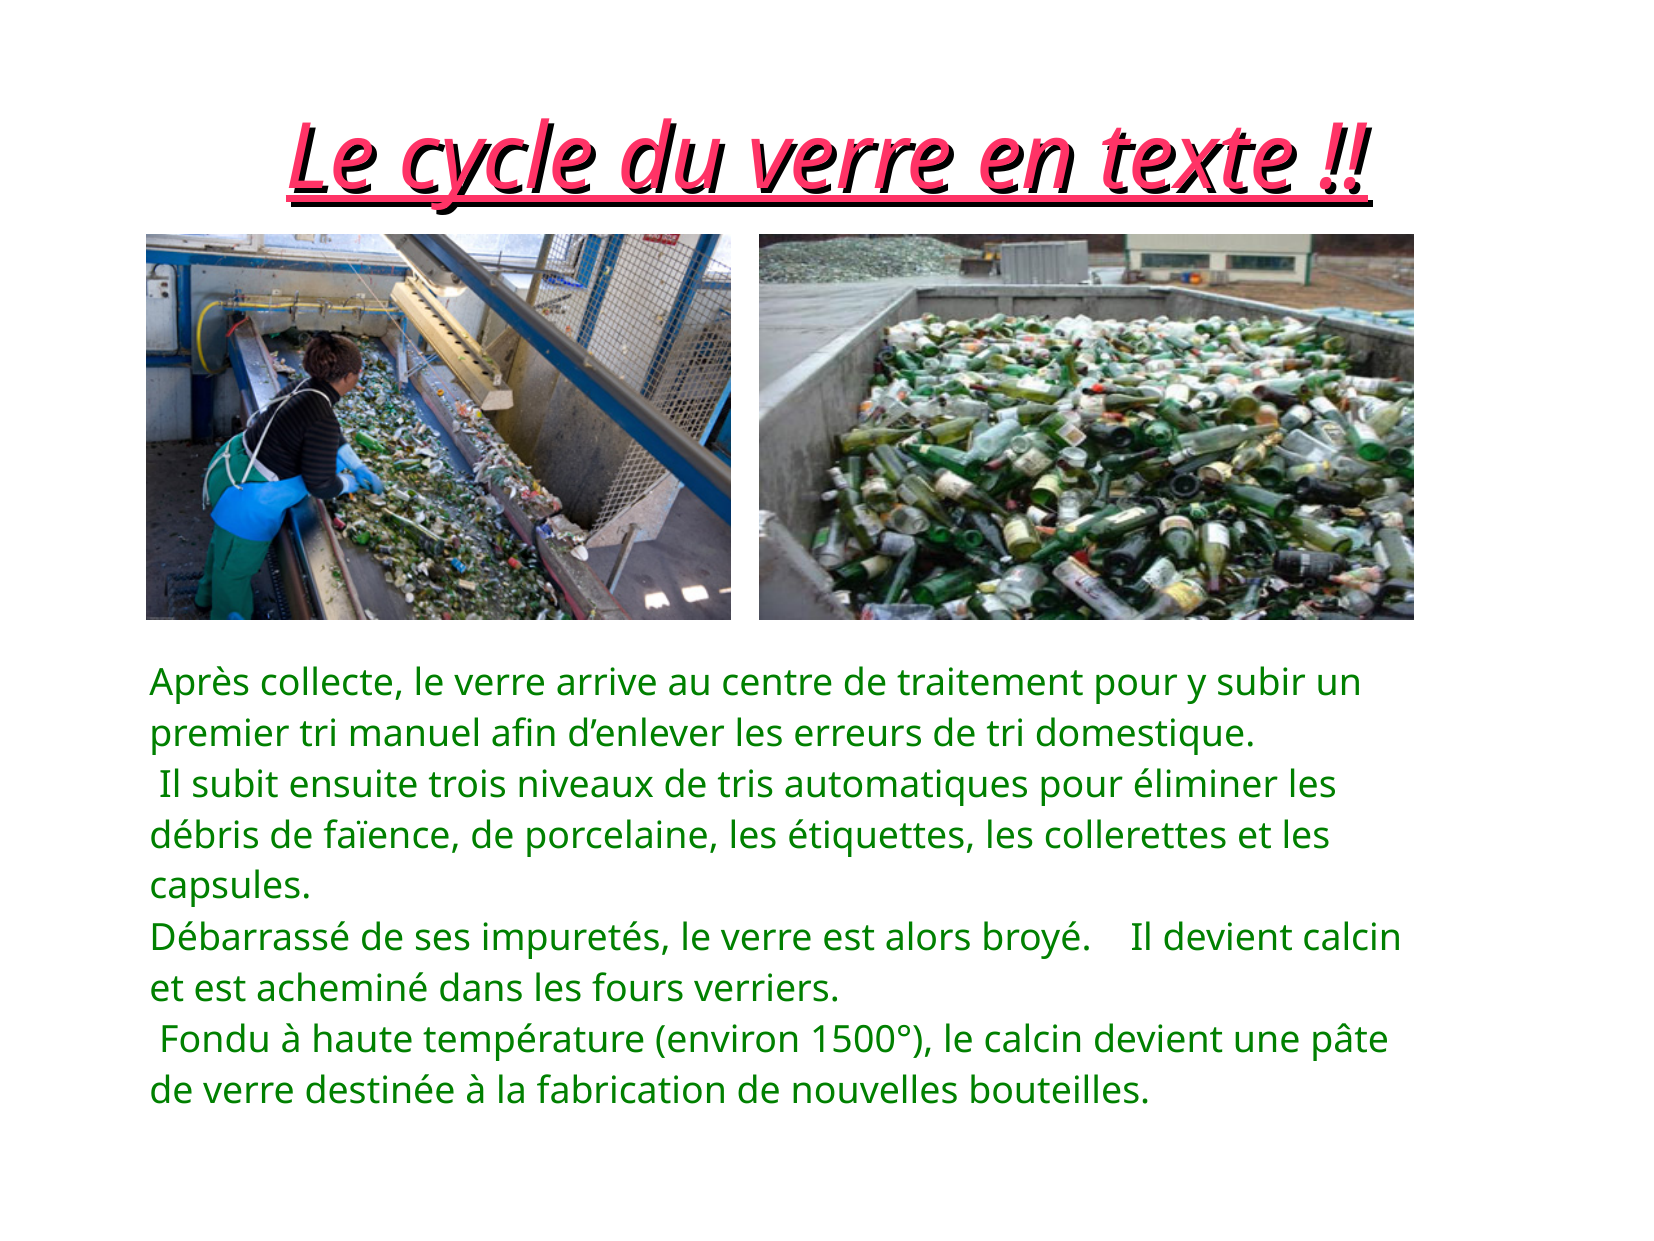

# Le cycle du verre en texte !!
Après collecte, le verre arrive au centre de traitement pour y subir un premier tri manuel afin d’enlever les erreurs de tri domestique.
 Il subit ensuite trois niveaux de tris automatiques pour éliminer les débris de faïence, de porcelaine, les étiquettes, les collerettes et les capsules.
Débarrassé de ses impuretés, le verre est alors broyé. Il devient calcin et est acheminé dans les fours verriers.
 Fondu à haute température (environ 1500°), le calcin devient une pâte de verre destinée à la fabrication de nouvelles bouteilles.